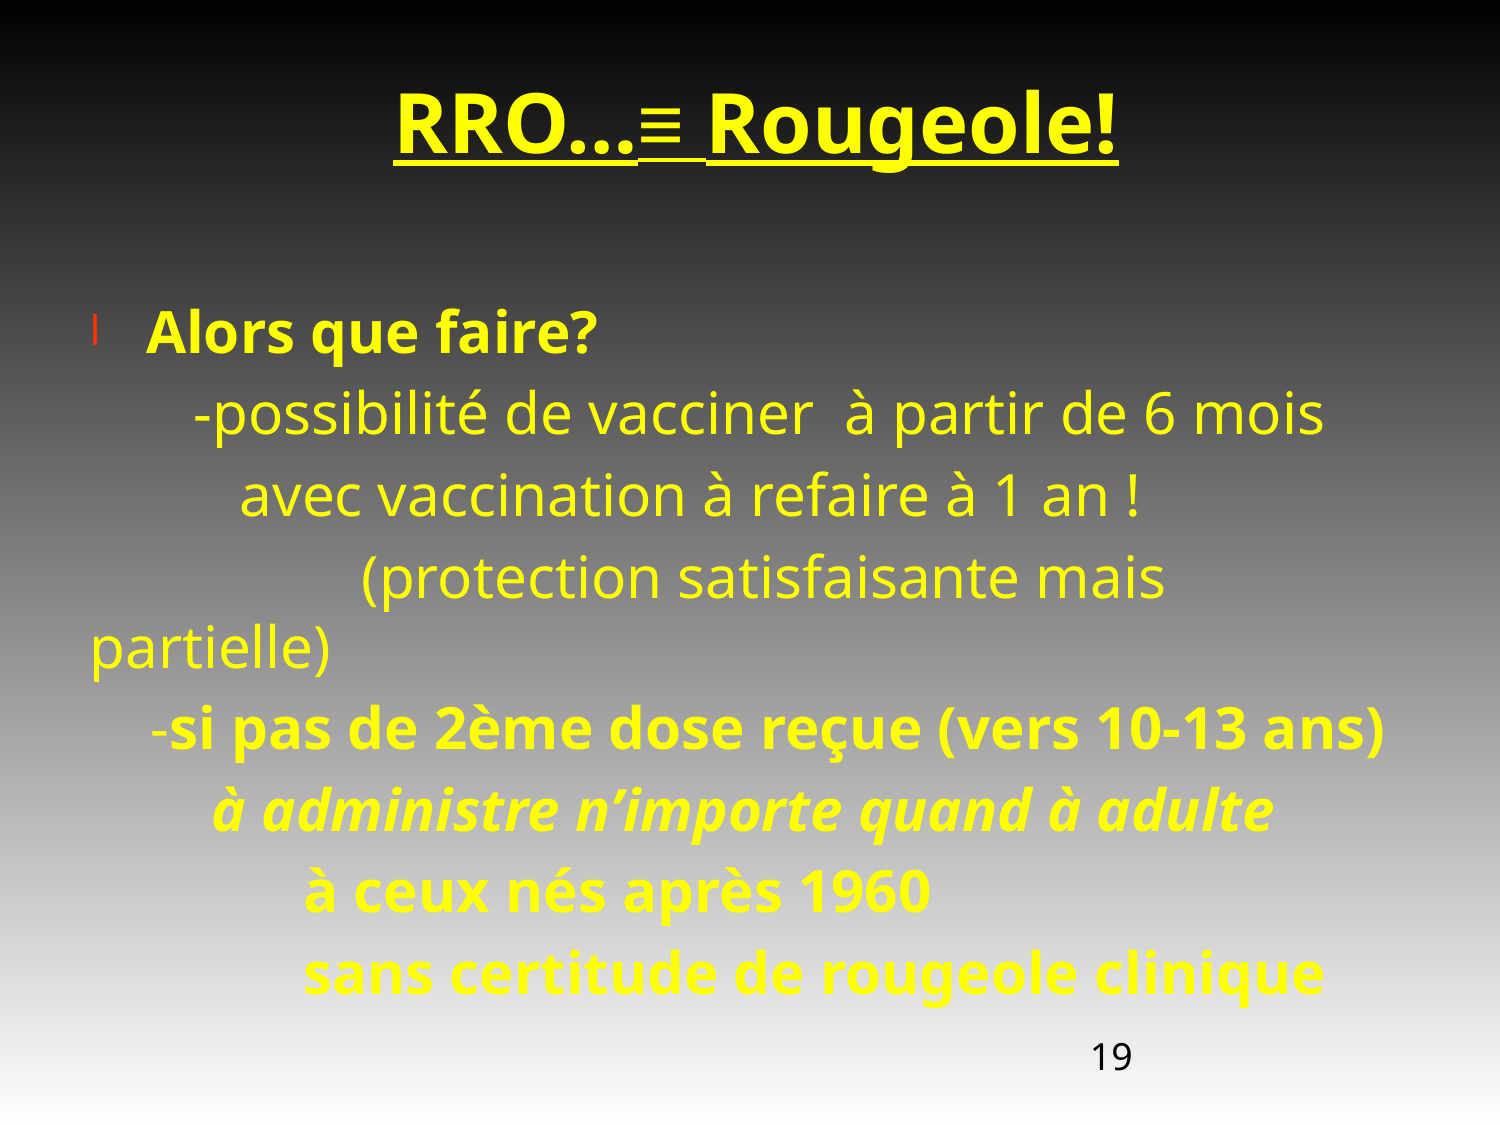

# RRO…≡ Rougeole!
Alors que faire?
	 -possibilité de vacciner à partir de 6 mois
 	 avec vaccination à refaire à 1 an !
	 (protection satisfaisante mais partielle)
 -si pas de 2ème dose reçue (vers 10-13 ans)
 à administre n’importe quand à adulte
 à ceux nés après 1960
 sans certitude de rougeole clinique